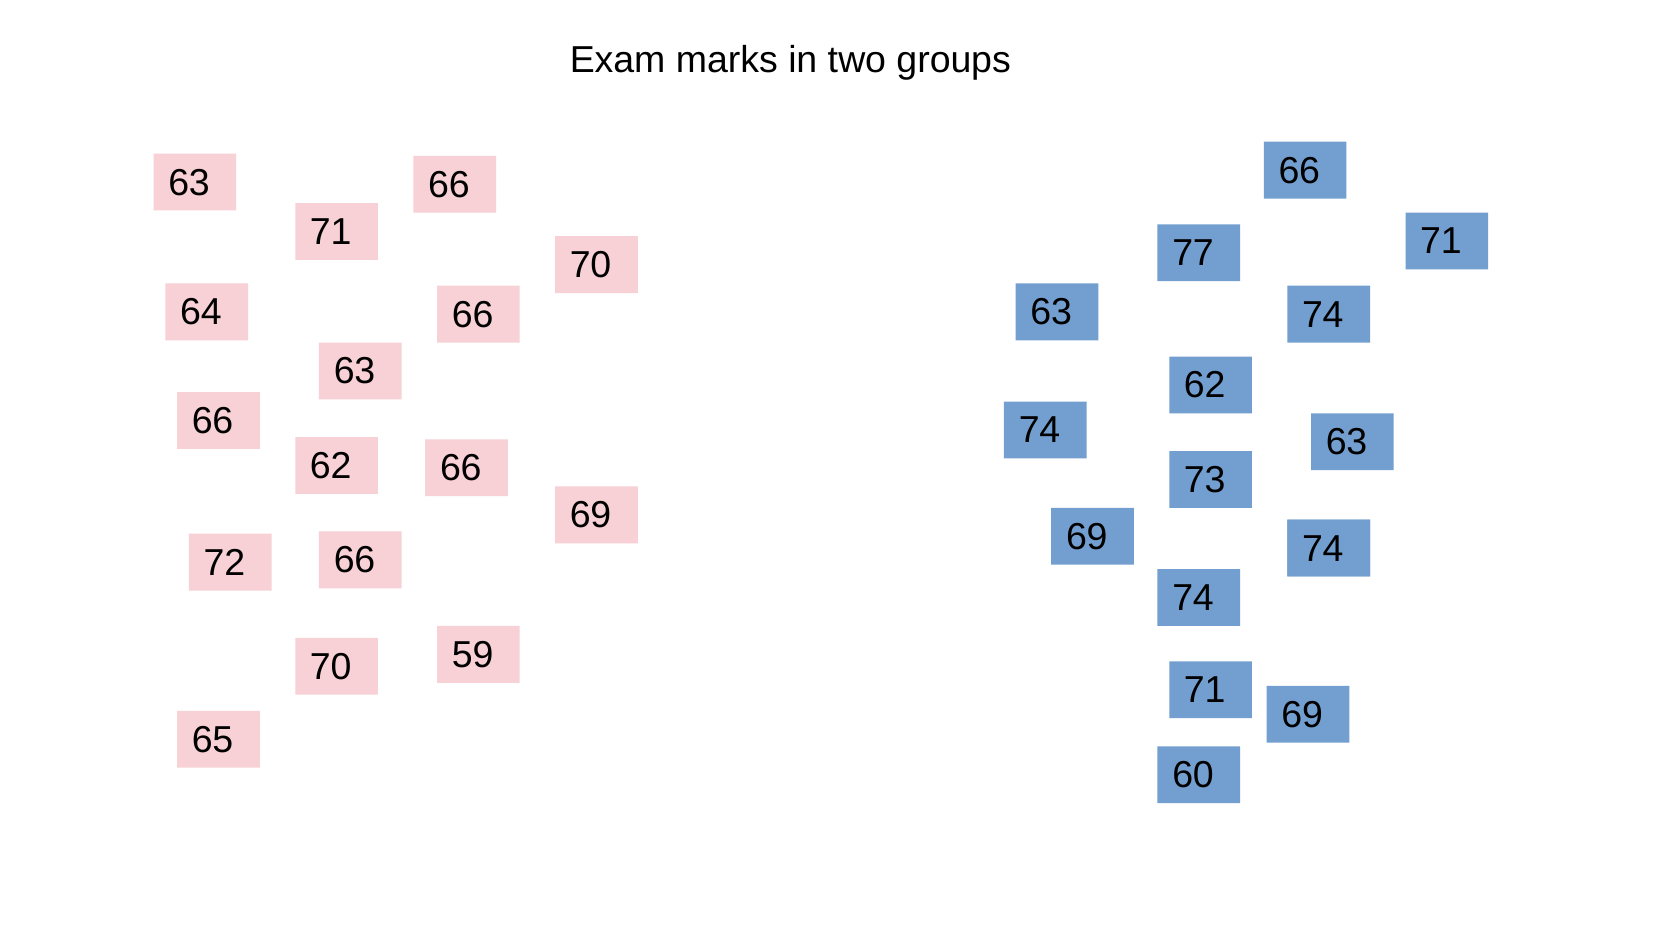

Exam marks in two groups
66
63
66
71
71
77
70
64
63
66
74
63
62
66
74
63
62
66
73
69
69
74
74
66
72
74
59
70
71
69
65
60